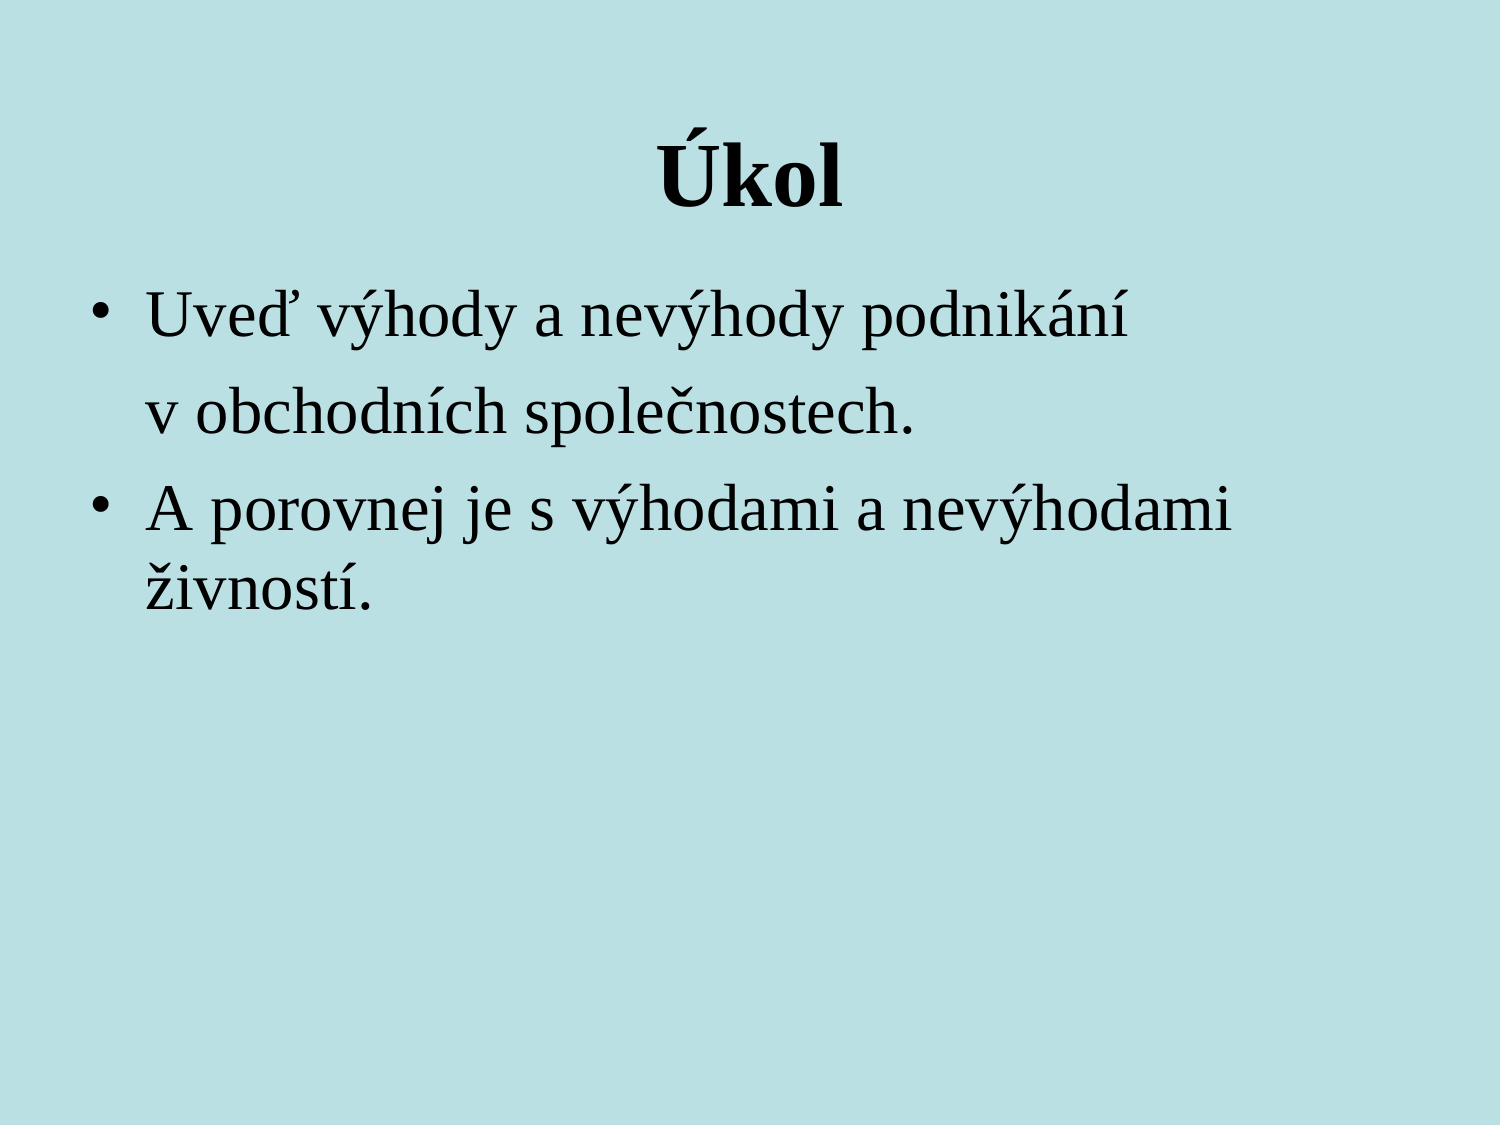

# Úkol
Uveď výhody a nevýhody podnikání
	v obchodních společnostech.
A porovnej je s výhodami a nevýhodami živností.